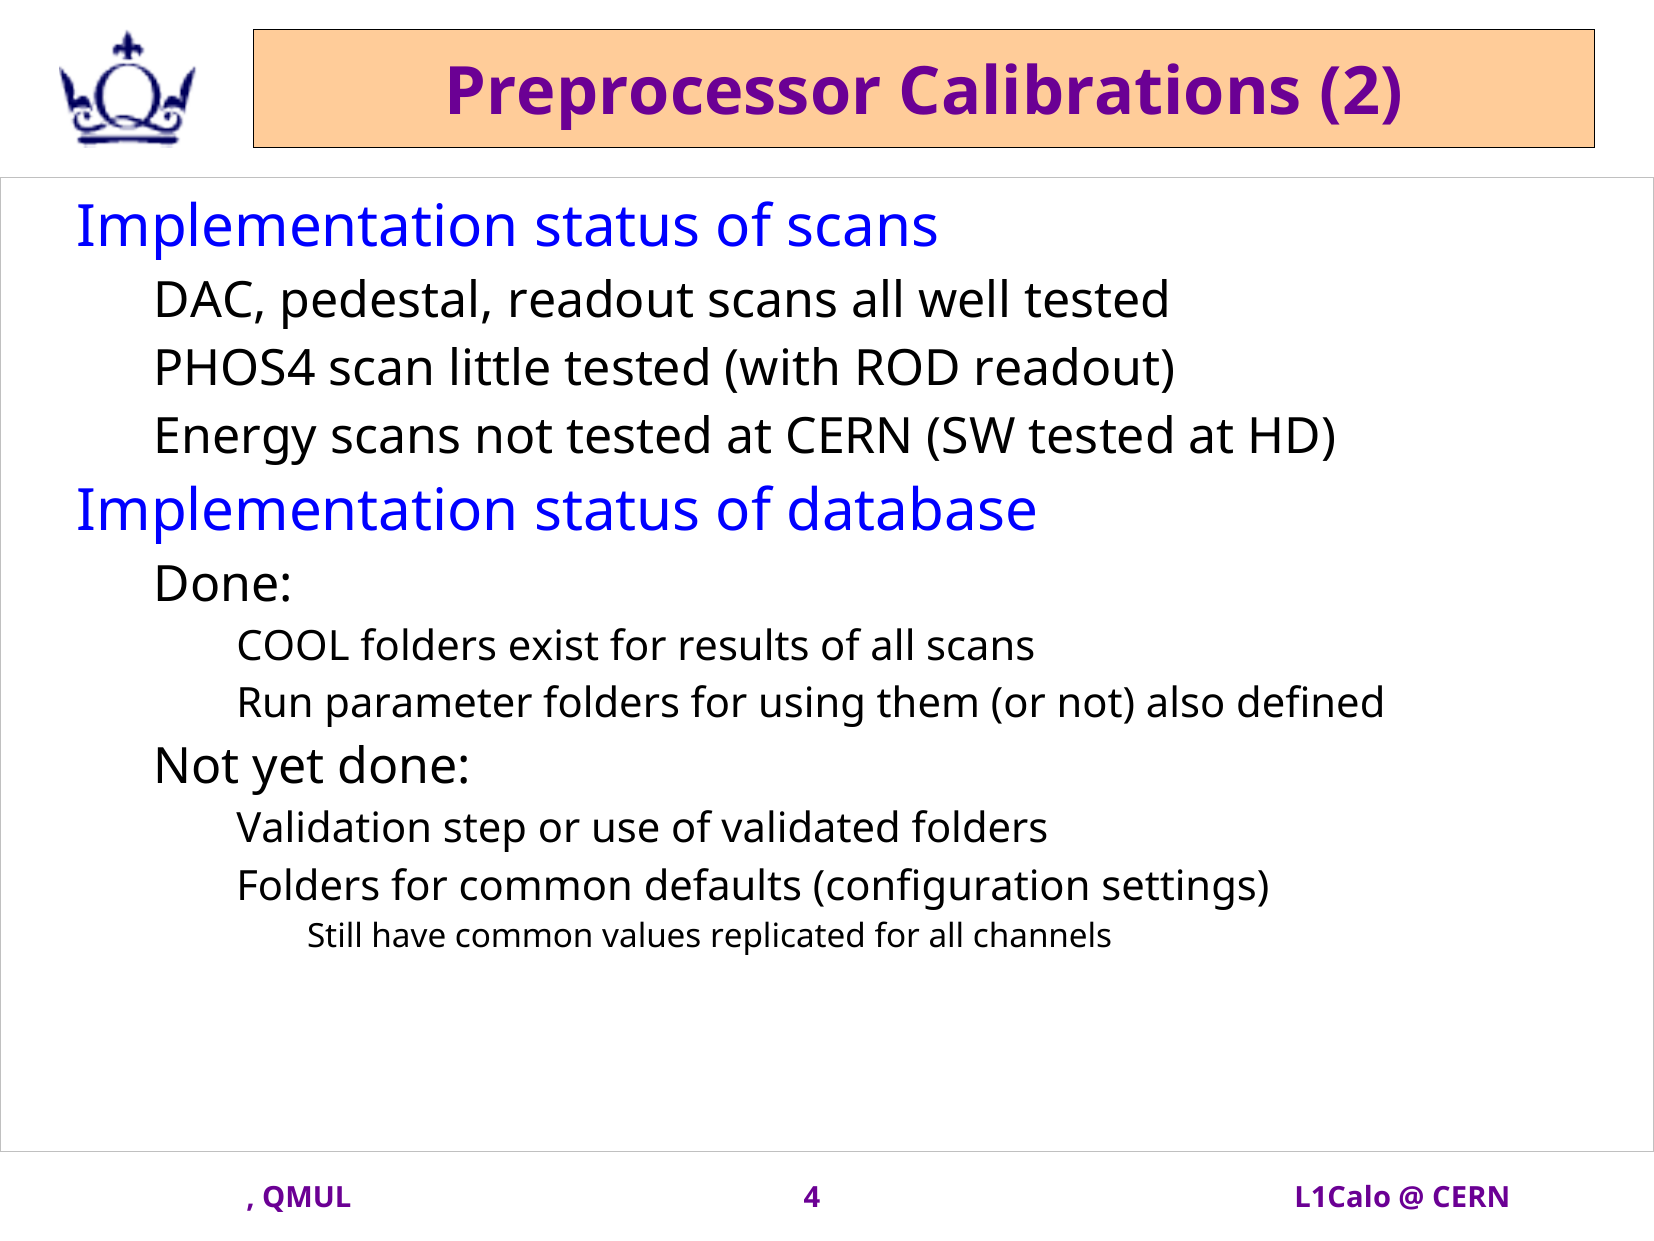

# Preprocessor Calibrations (2)
Implementation status of scans
DAC, pedestal, readout scans all well tested
PHOS4 scan little tested (with ROD readout)
Energy scans not tested at CERN (SW tested at HD)
Implementation status of database
Done:
COOL folders exist for results of all scans
Run parameter folders for using them (or not) also defined
Not yet done:
Validation step or use of validated folders
Folders for common defaults (configuration settings)
Still have common values replicated for all channels